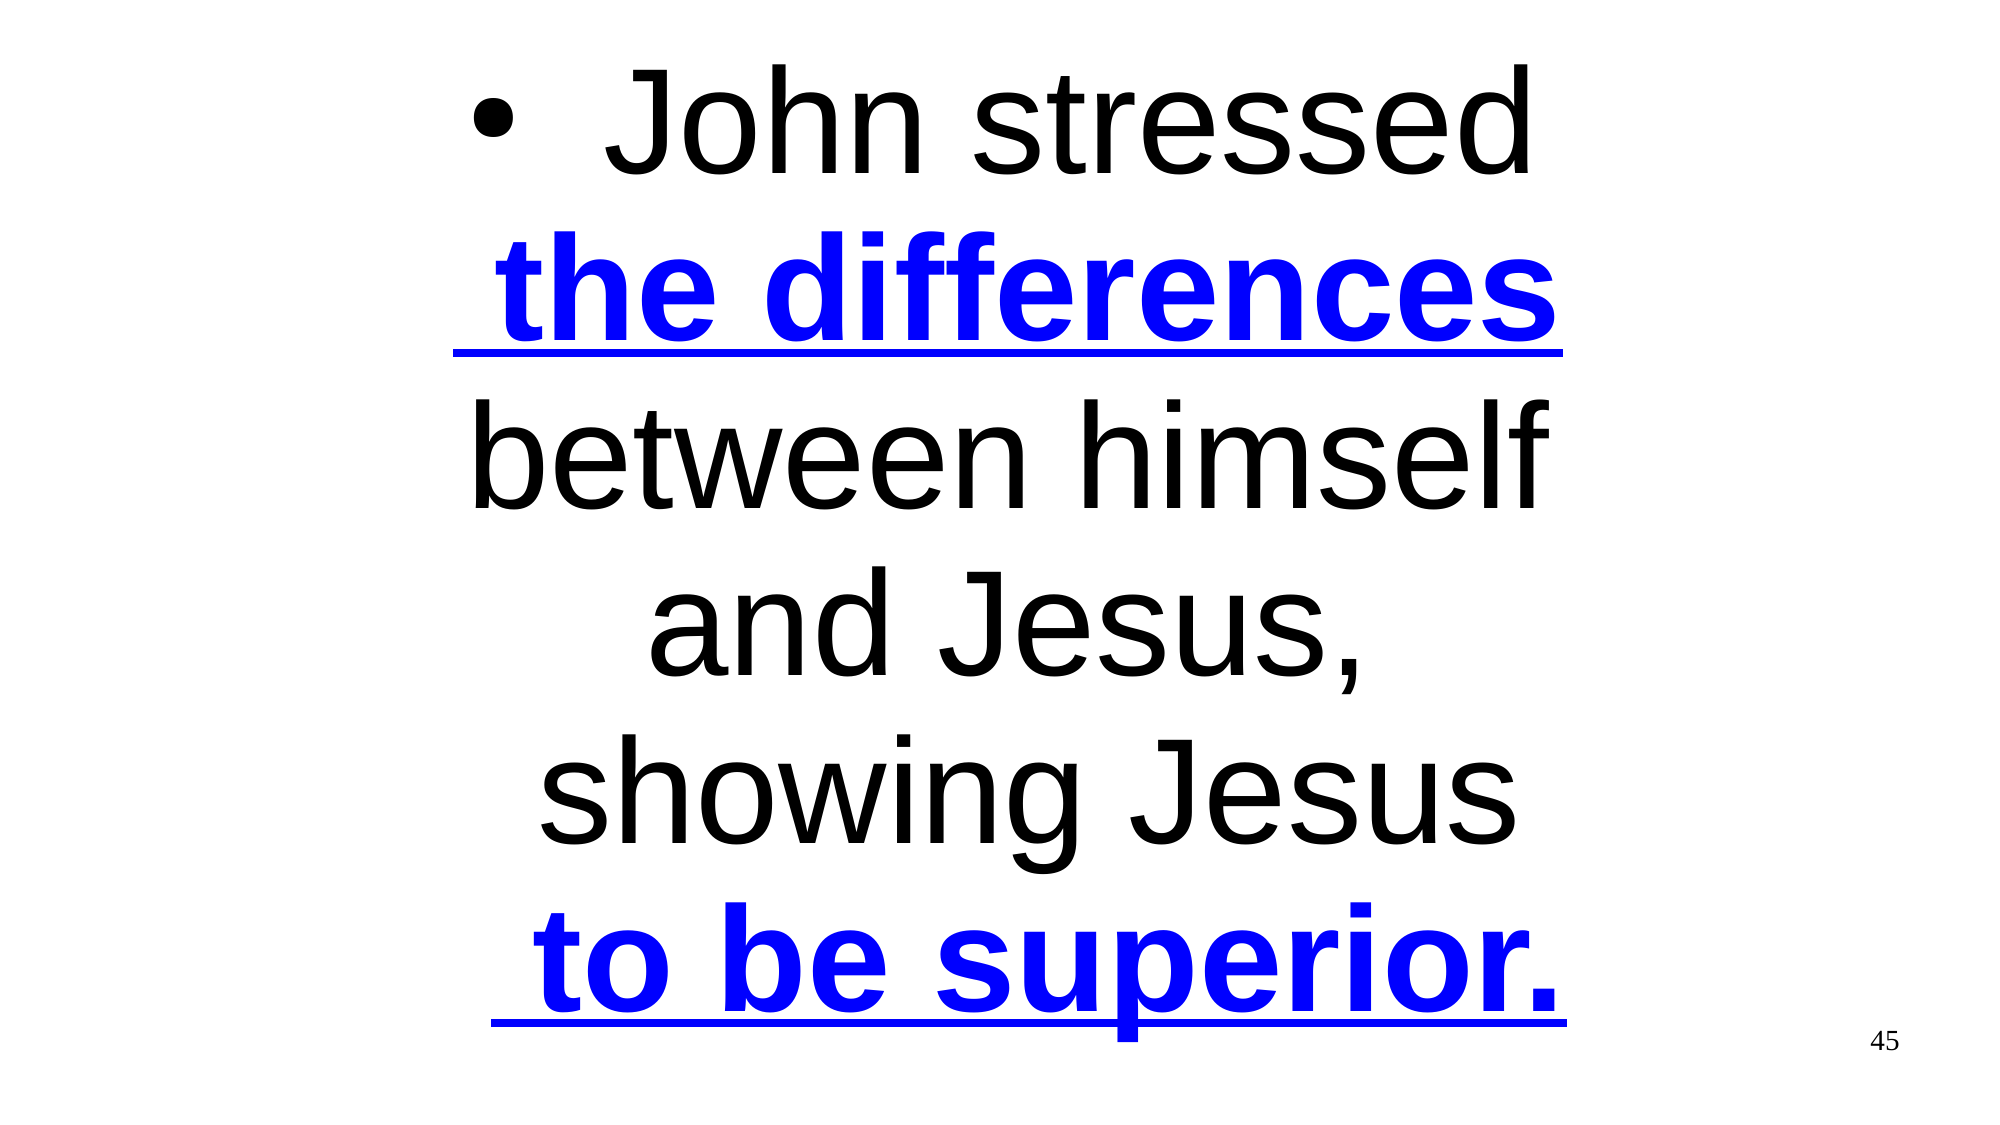

# John stressed the differences between himself and Jesus, showing Jesus to be superior.
45